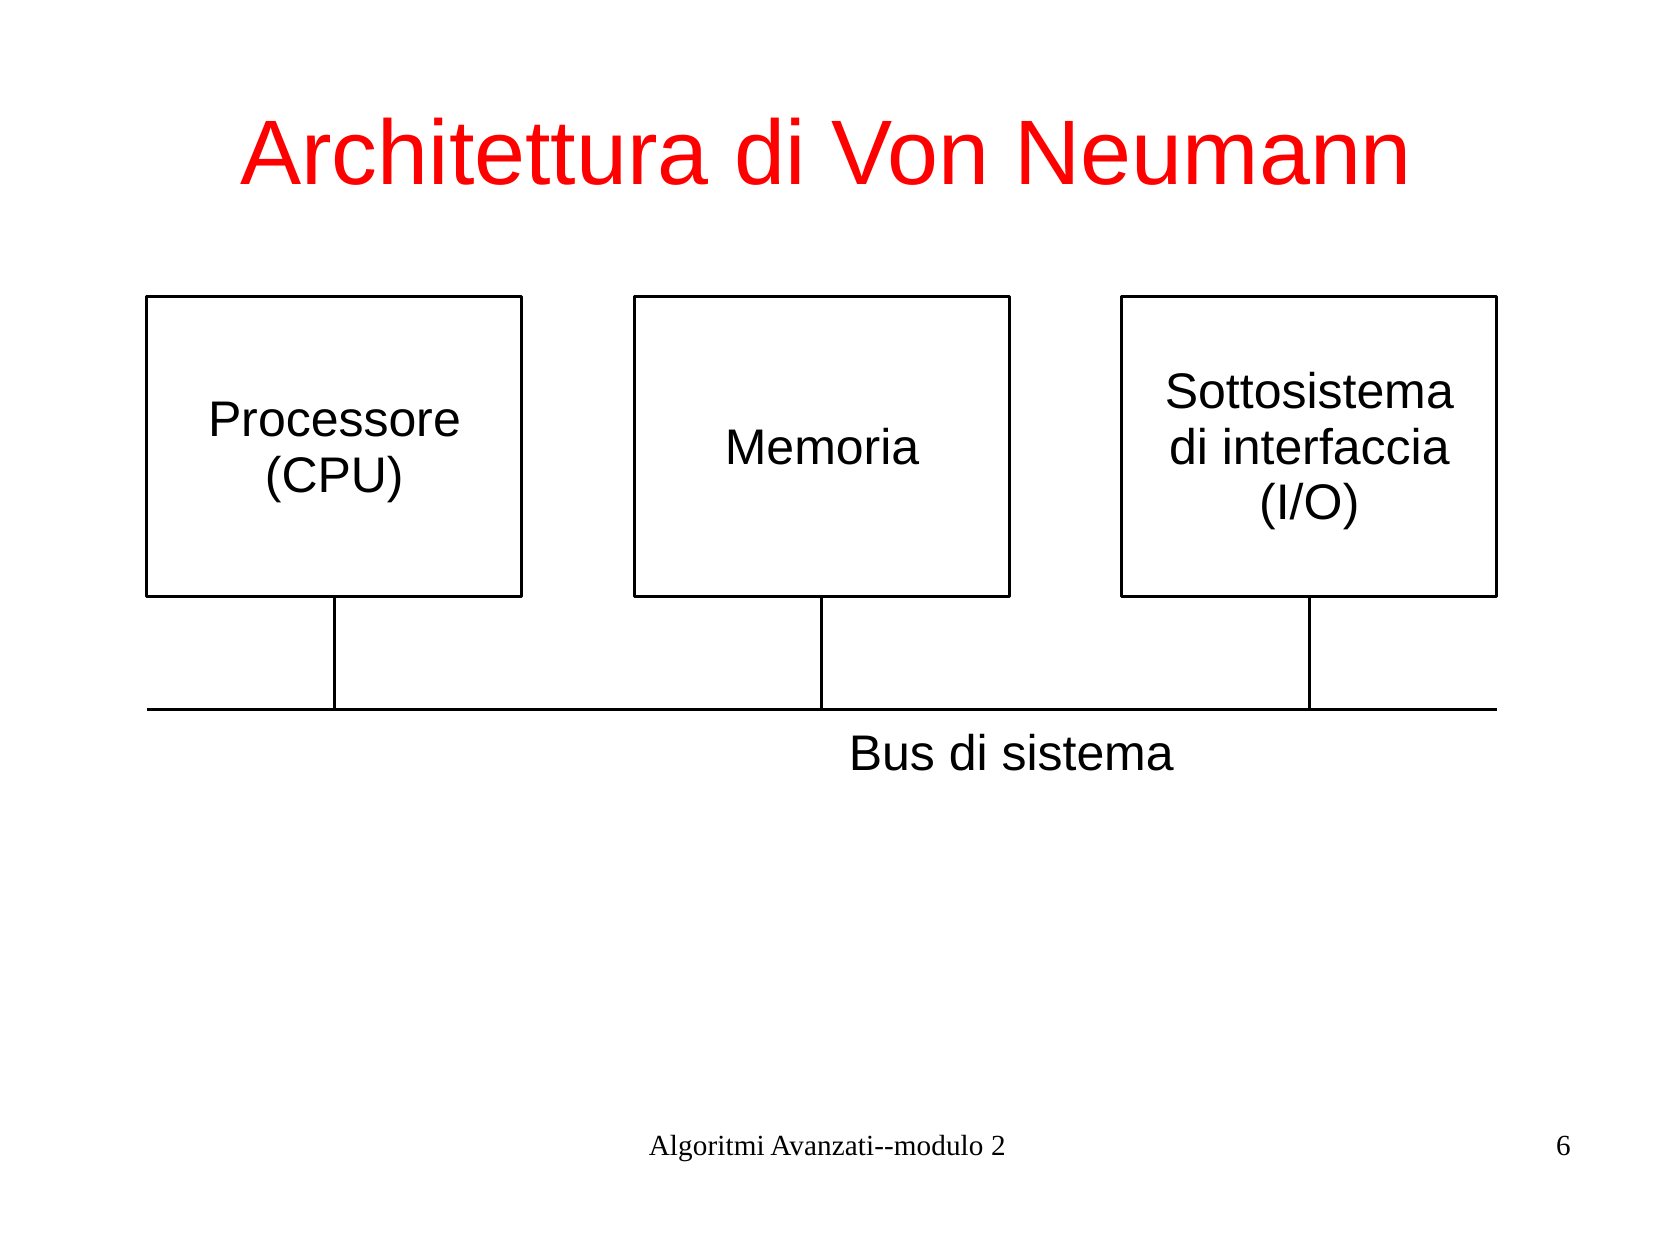

# Architettura di Von Neumann
Processore
(CPU)
Memoria
Sottosistema
di interfaccia
(I/O)
Bus di sistema
Algoritmi Avanzati--modulo 2
6